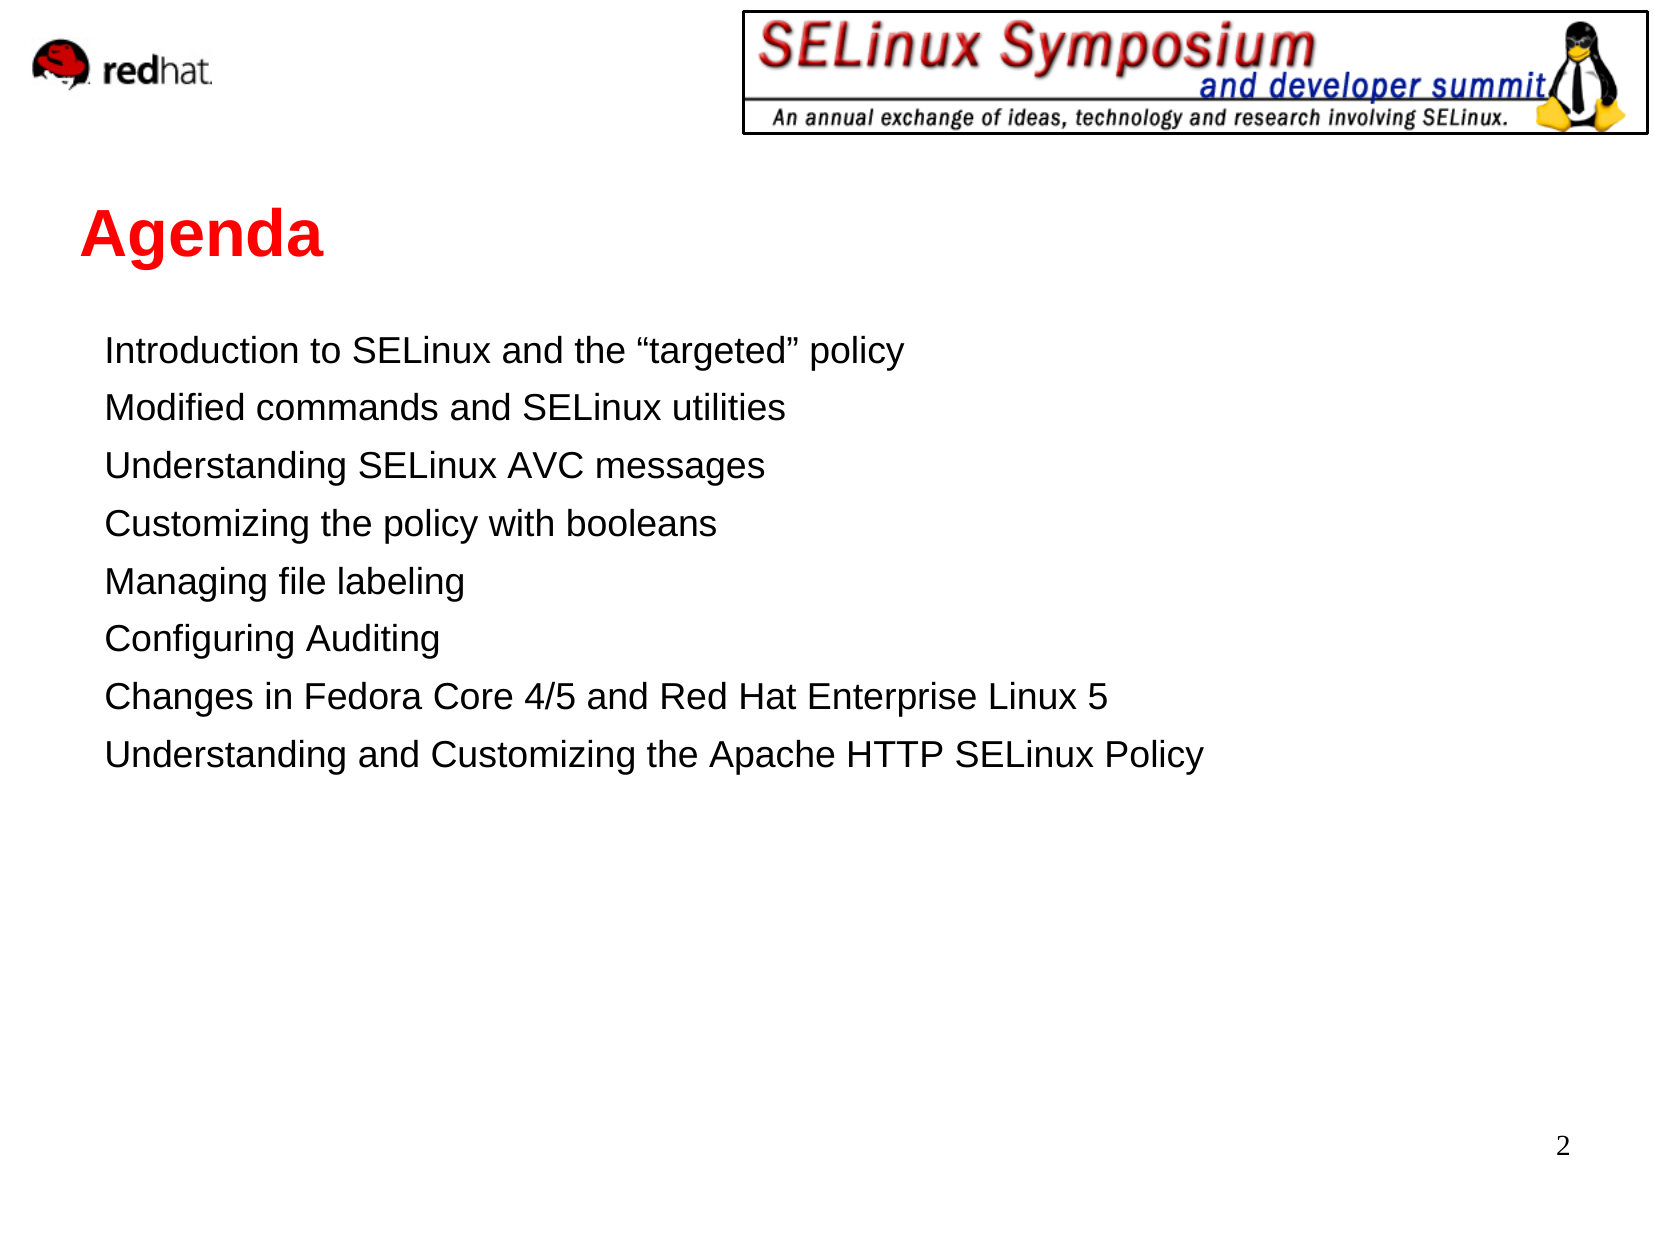

# Agenda
Introduction to SELinux and the “targeted” policy
Modified commands and SELinux utilities
Understanding SELinux AVC messages
Customizing the policy with booleans
Managing file labeling
Configuring Auditing
Changes in Fedora Core 4/5 and Red Hat Enterprise Linux 5
Understanding and Customizing the Apache HTTP SELinux Policy